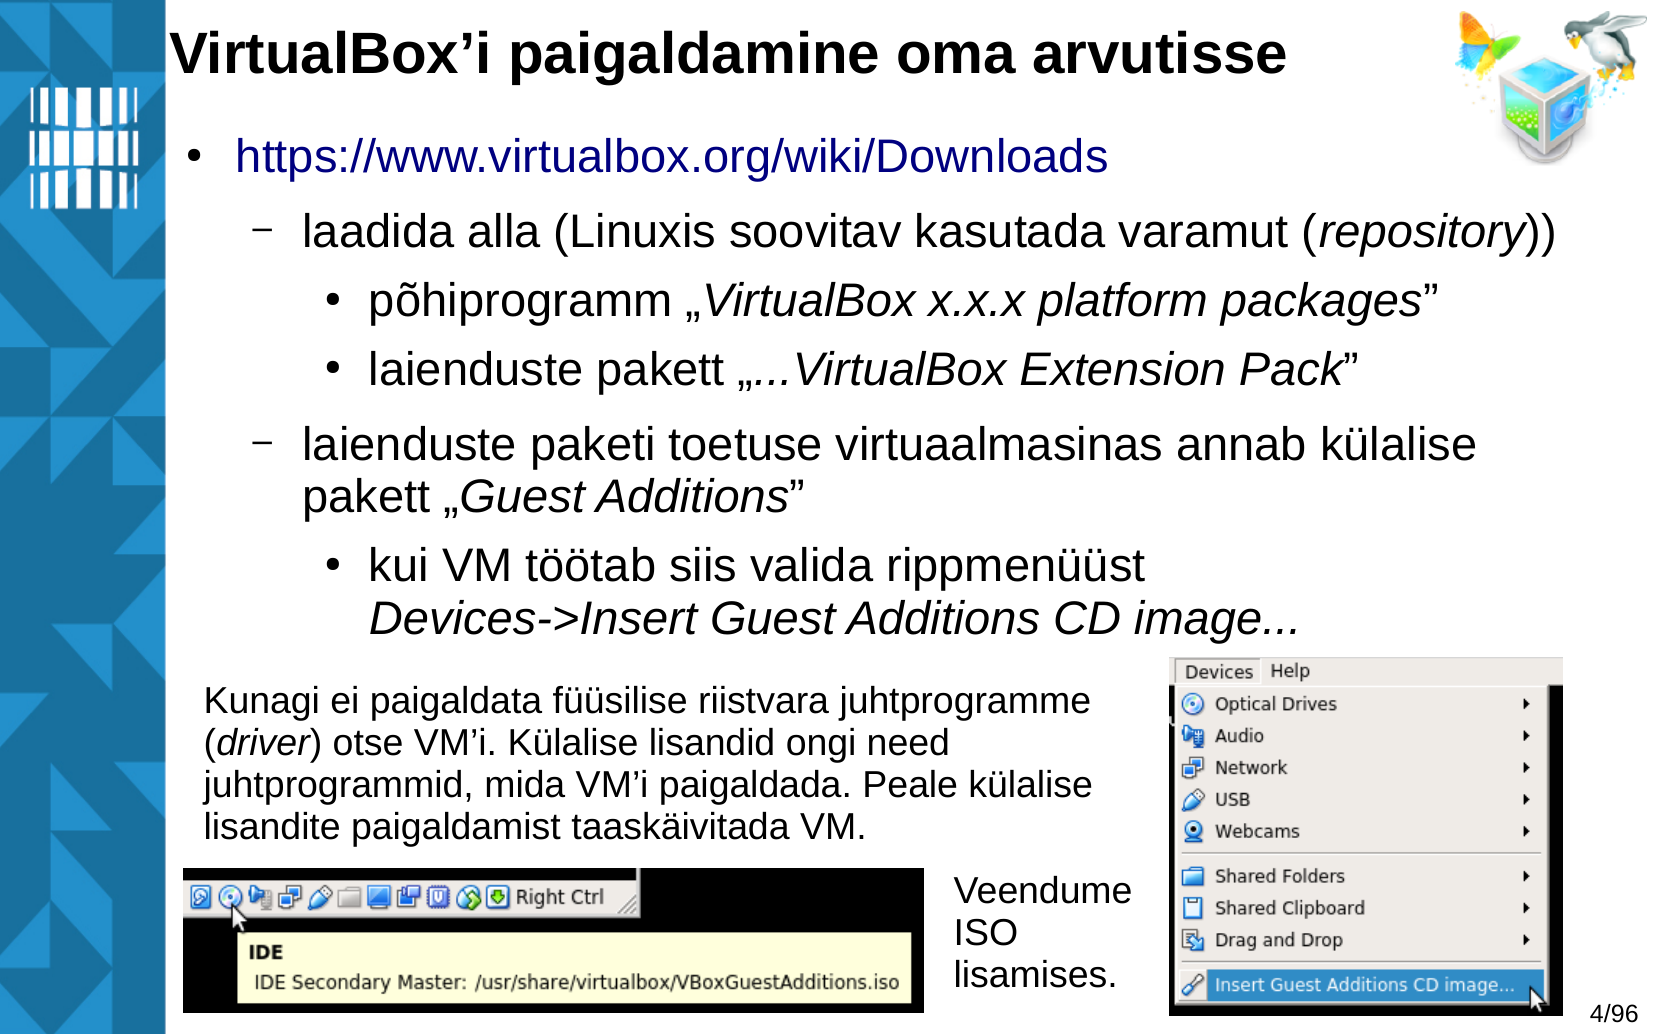

# VirtualBox’i paigaldamine oma arvutisse
https://www.virtualbox.org/wiki/Downloads
laadida alla (Linuxis soovitav kasutada varamut (repository))
põhiprogramm „VirtualBox x.x.x platform packages”
laienduste pakett „...VirtualBox Extension Pack”
laienduste paketi toetuse virtuaalmasinas annab külalise pakett „Guest Additions”
kui VM töötab siis valida rippmenüüst
Devices->Insert Guest Additions CD image...
Kunagi ei paigaldata füüsilise riistvara juhtprogramme (driver) otse VM’i. Külalise lisandid ongi need juhtprogrammid, mida VM’i paigaldada. Peale külalise lisandite paigaldamist taaskäivitada VM.
Veendume ISO lisamises.